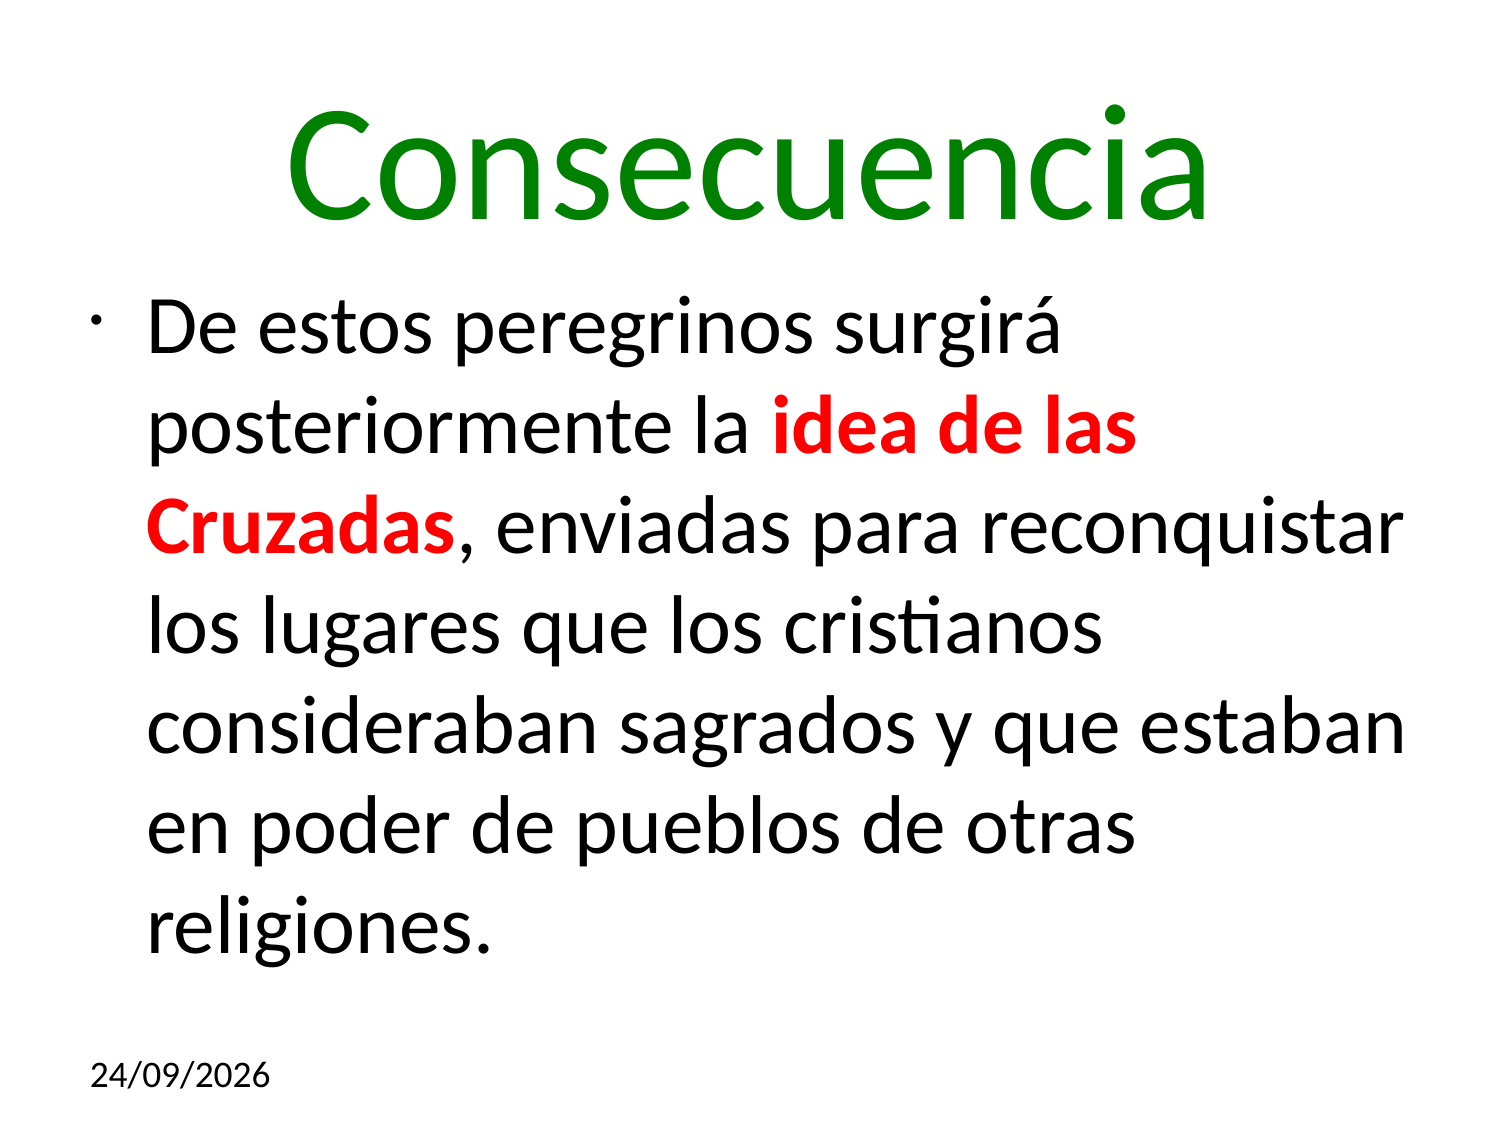

# Consecuencia
De estos peregrinos surgirá posteriormente la idea de las Cruzadas, enviadas para reconquistar los lugares que los cristianos consideraban sagrados y que estaban en poder de pueblos de otras religiones.
14 de avril de 2011